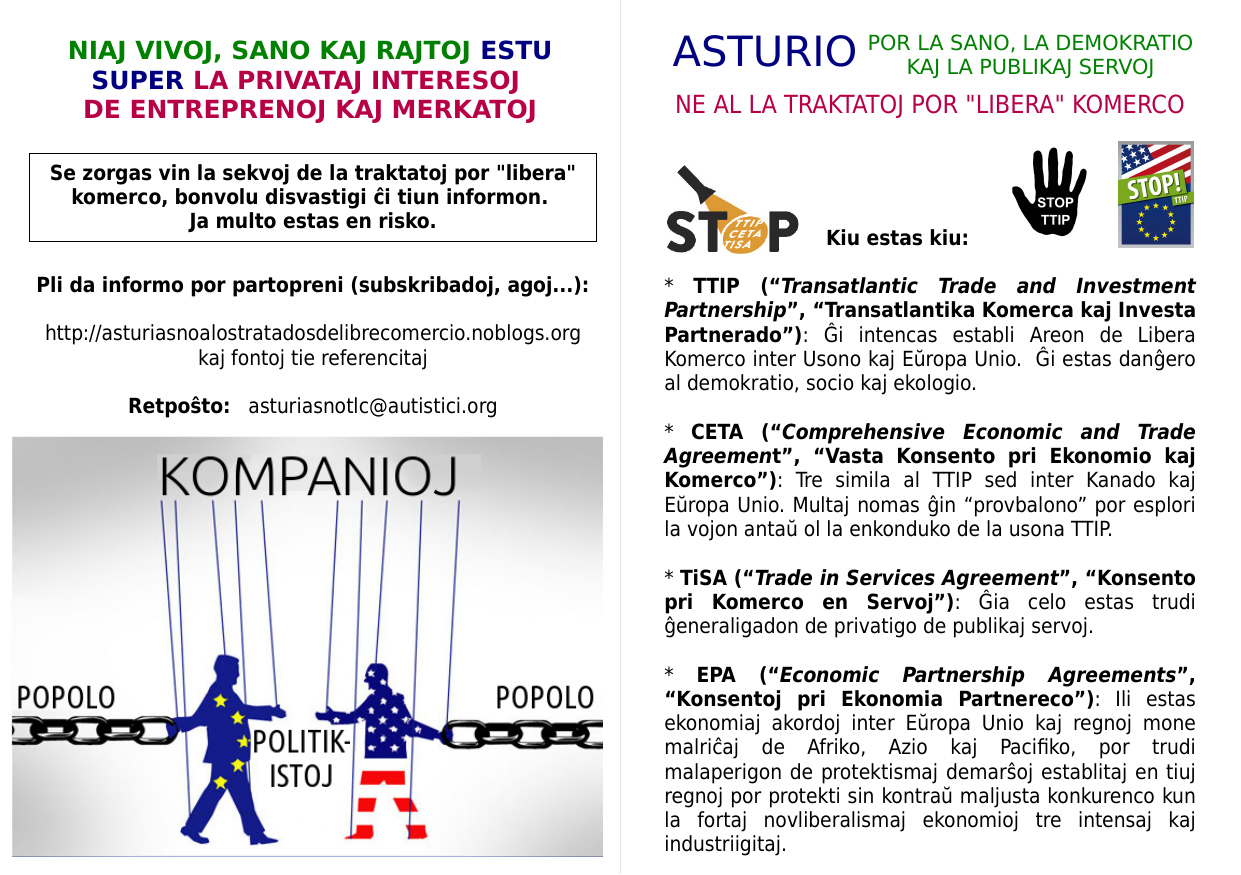

ASTURIO
POR LA SANO, LA DEMOKRATIO
KAJ LA PUBLIKAJ SERVOJ
NIAJ VIVOJ, SANO KAJ RAJTOJ ESTU
SUPER LA PRIVATAJ INTERESOJ
DE ENTREPRENOJ KAJ MERKATOJ
NE AL LA TRAKTATOJ POR "LIBERA" KOMERCO
Se zorgas vin la sekvoj de la traktatoj por "libera" komerco, bonvolu disvastigi ĉi tiun informon.
Ja multo estas en risko.
Kiu estas kiu:
* TTIP (“Transatlantic Trade and Investment Partnership”, “Transatlantika Komerca kaj Investa Partnerado”): Ĝi intencas establi Areon de Libera Komerco inter Usono kaj Eŭropa Unio. Ĝi estas danĝero al demokratio, socio kaj ekologio.
* CETA (“Comprehensive Economic and Trade Agreement”, “Vasta Konsento pri Ekonomio kaj Komerco”): Tre simila al TTIP sed inter Kanado kaj Eŭropa Unio. Multaj nomas ĝin “provbalono” por esplori la vojon antaŭ ol la enkonduko de la usona TTIP.
* TiSA (“Trade in Services Agreement”, “Konsento pri Komerco en Servoj”): Ĝia celo estas trudi ĝeneraligadon de privatigo de publikaj servoj.
* EPA (“Economic Partnership Agreements”, “Konsentoj pri Ekonomia Partnereco”): Ili estas ekonomiaj akordoj inter Eŭropa Unio kaj regnoj mone malriĉaj de Afriko, Azio kaj Pacifiko, por trudi malaperigon de protektismaj demarŝoj establitaj en tiuj regnoj por protekti sin kontraŭ maljusta konkurenco kun la fortaj novliberalismaj ekonomioj tre intensaj kaj industriigitaj.
Pli da informo por partopreni (subskribadoj, agoj...):
http://asturiasnoalostratadosdelibrecomercio.noblogs.org
kaj fontoj tie referencitaj
Retpoŝto: asturiasnotlc@autistici.org